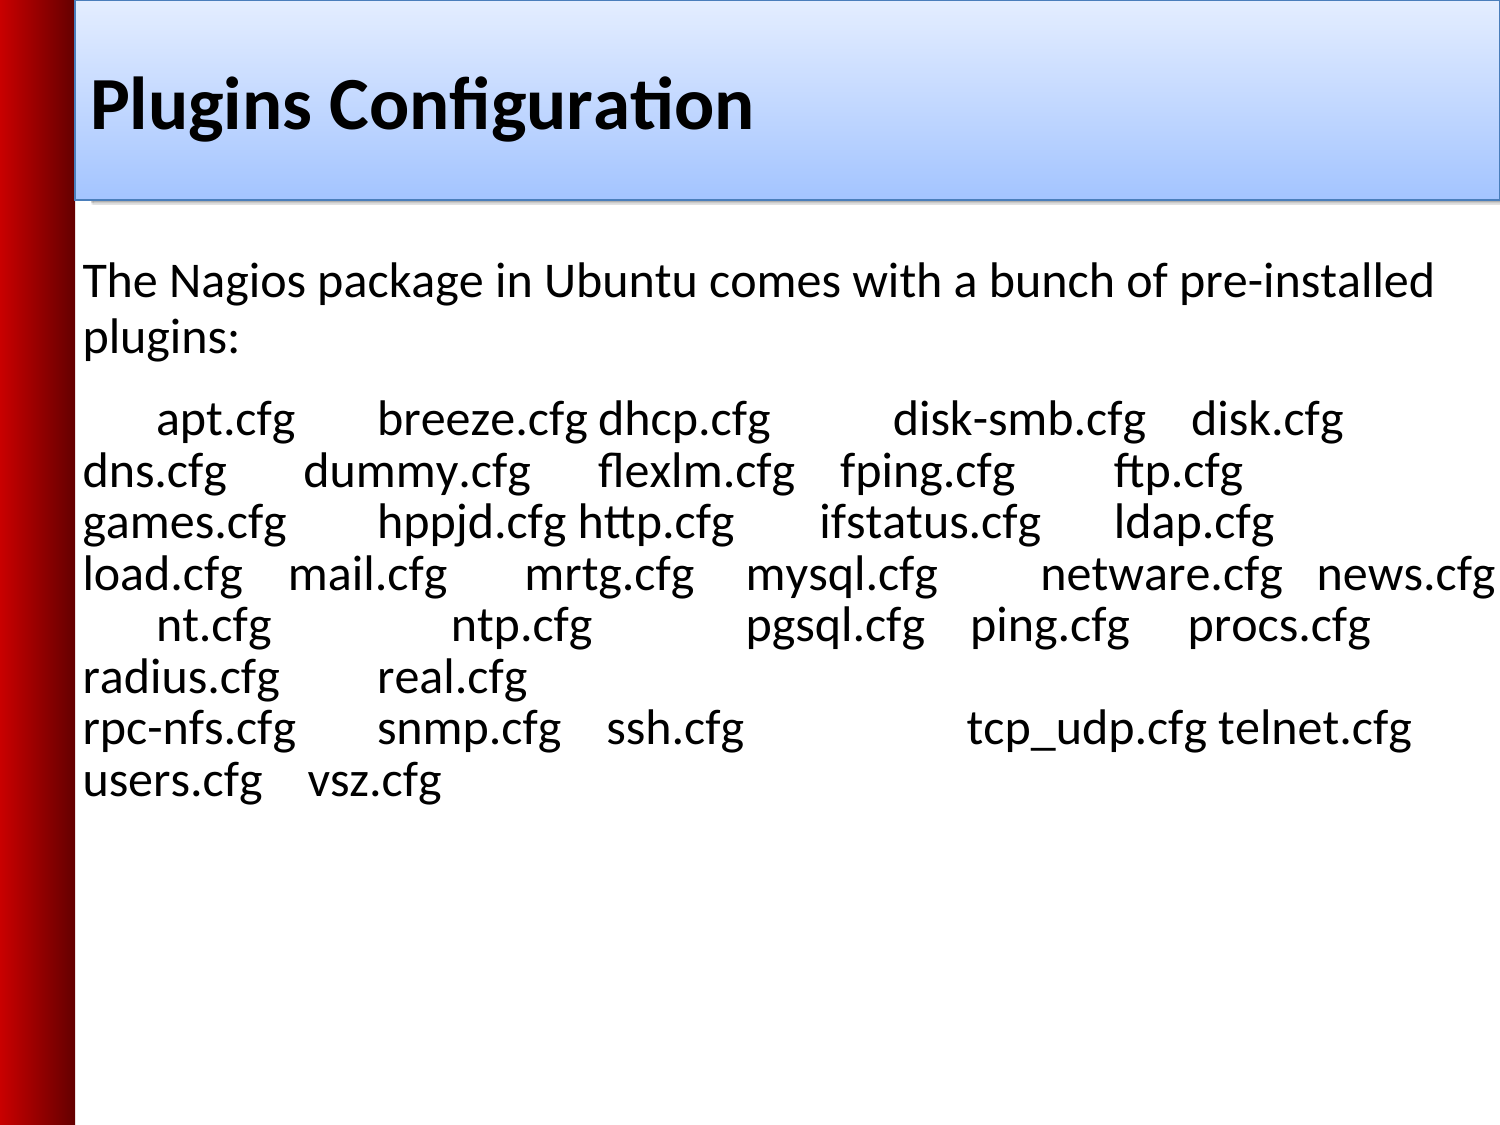

Plugins Configuration
The Nagios package in Ubuntu comes with a bunch of pre-installed plugins:
	apt.cfg 	breeze.cfg	dhcp.cfg 		disk-smb.cfg disk.cfg 	dns.cfg 	dummy.cfg 	flexlm.cfg fping.cfg 	ftp.cfg 	games.cfg 	hppjd.cfg http.cfg 	ifstatus.cfg	ldap.cfg 		load.cfg mail.cfg 	mrtg.cfg 	mysql.cfg 		netware.cfg news.cfg 	nt.cfg 		ntp.cfg 		pgsql.cfg ping.cfg 	procs.cfg 		radius.cfg 	real.cfg
rpc-nfs.cfg 	snmp.cfg ssh.cfg 			tcp_udp.cfg telnet.cfg users.cfg vsz.cfg